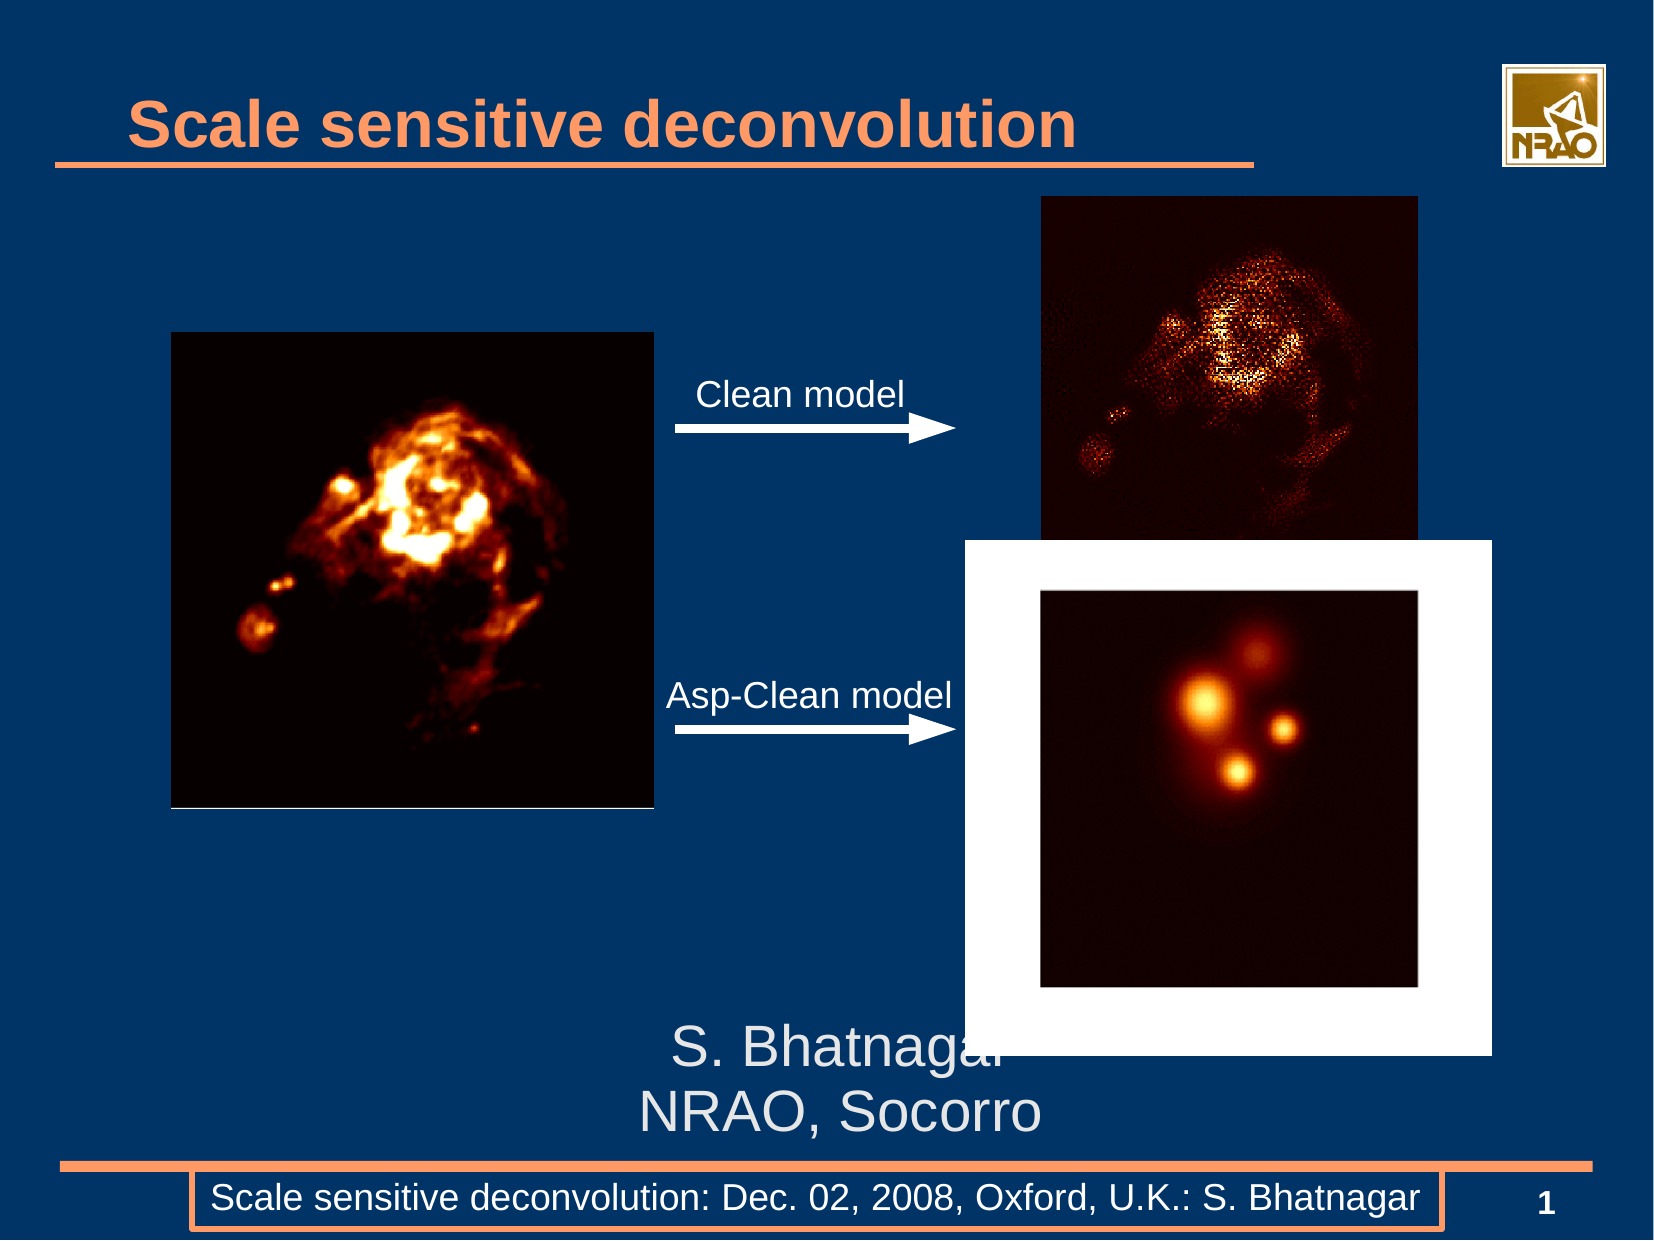

# Scale sensitive deconvolution
S. Bhatnagar
NRAO, Socorro
Clean model
Asp-Clean model